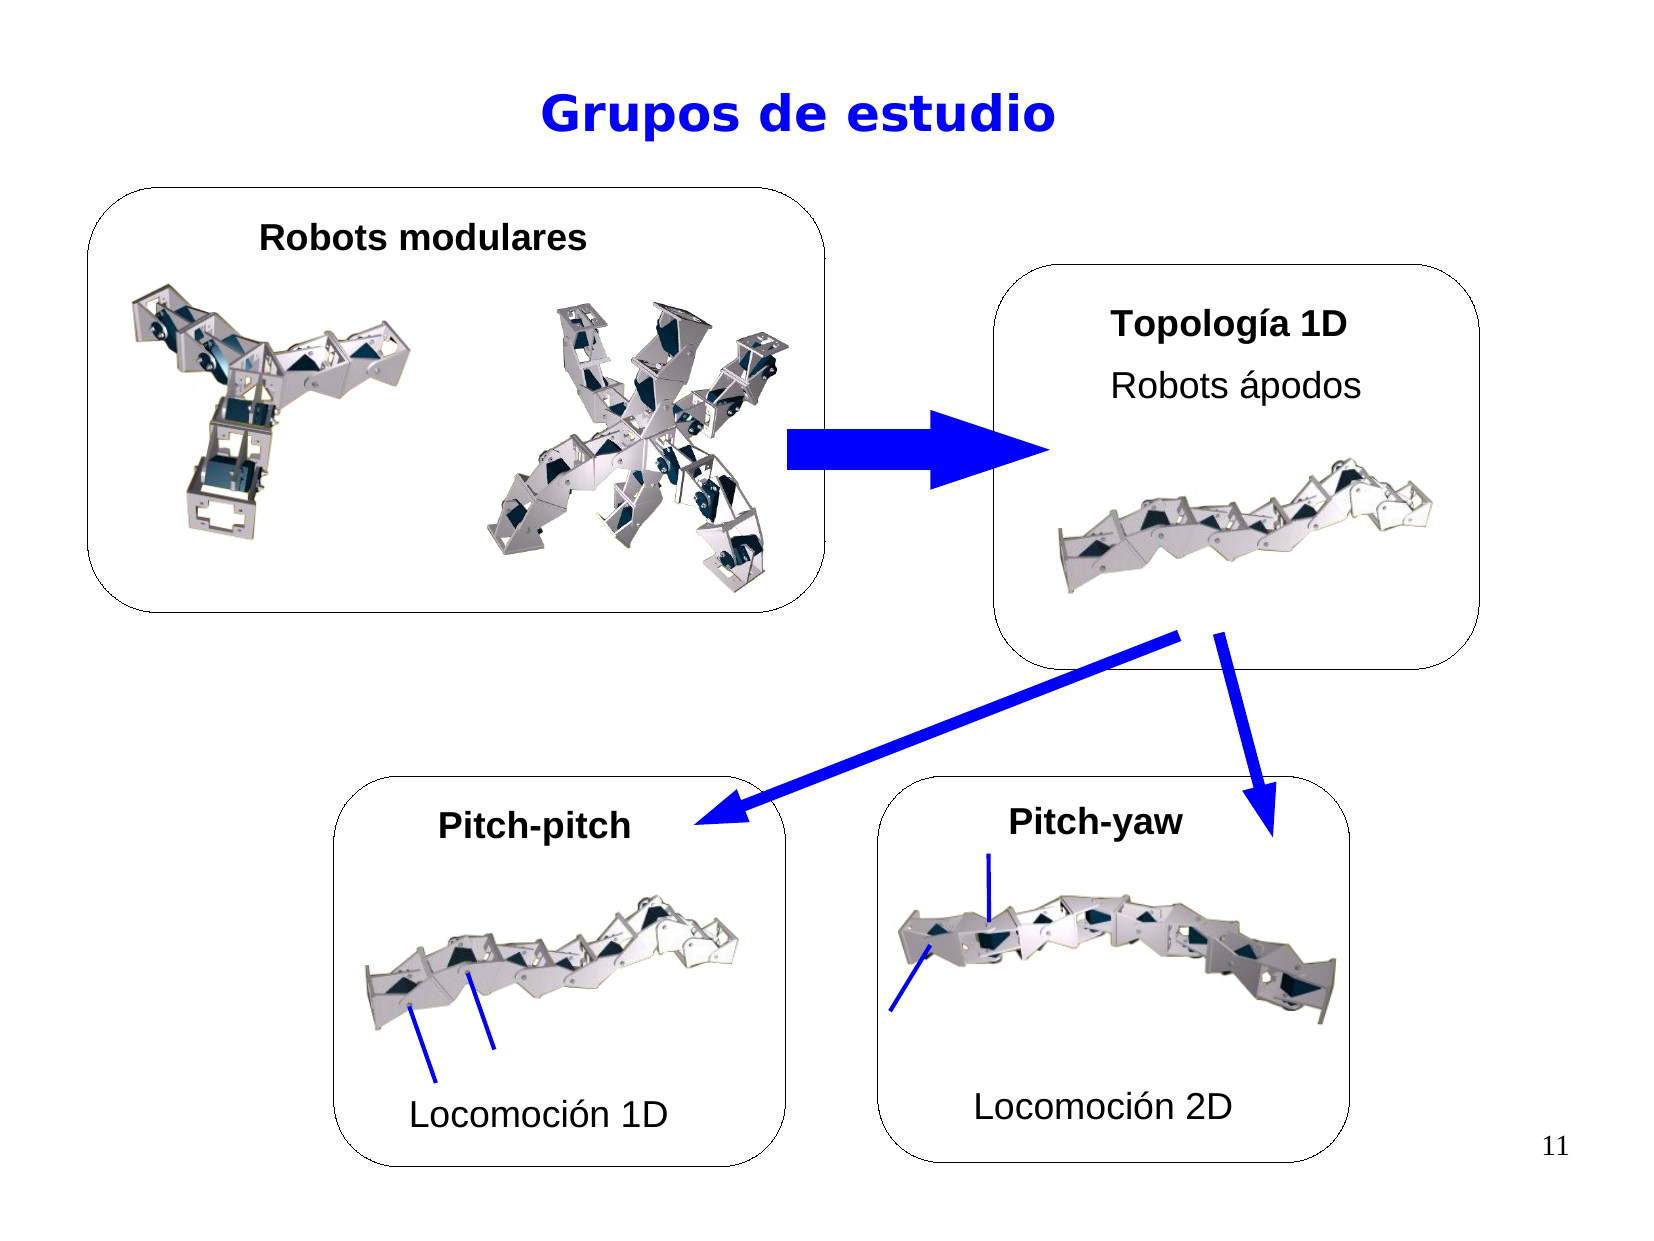

Grupos de estudio
Robots modulares
Topología 1D
Robots ápodos
Pitch-yaw
Pitch-pitch
Locomoción 2D
Locomoción 1D
11